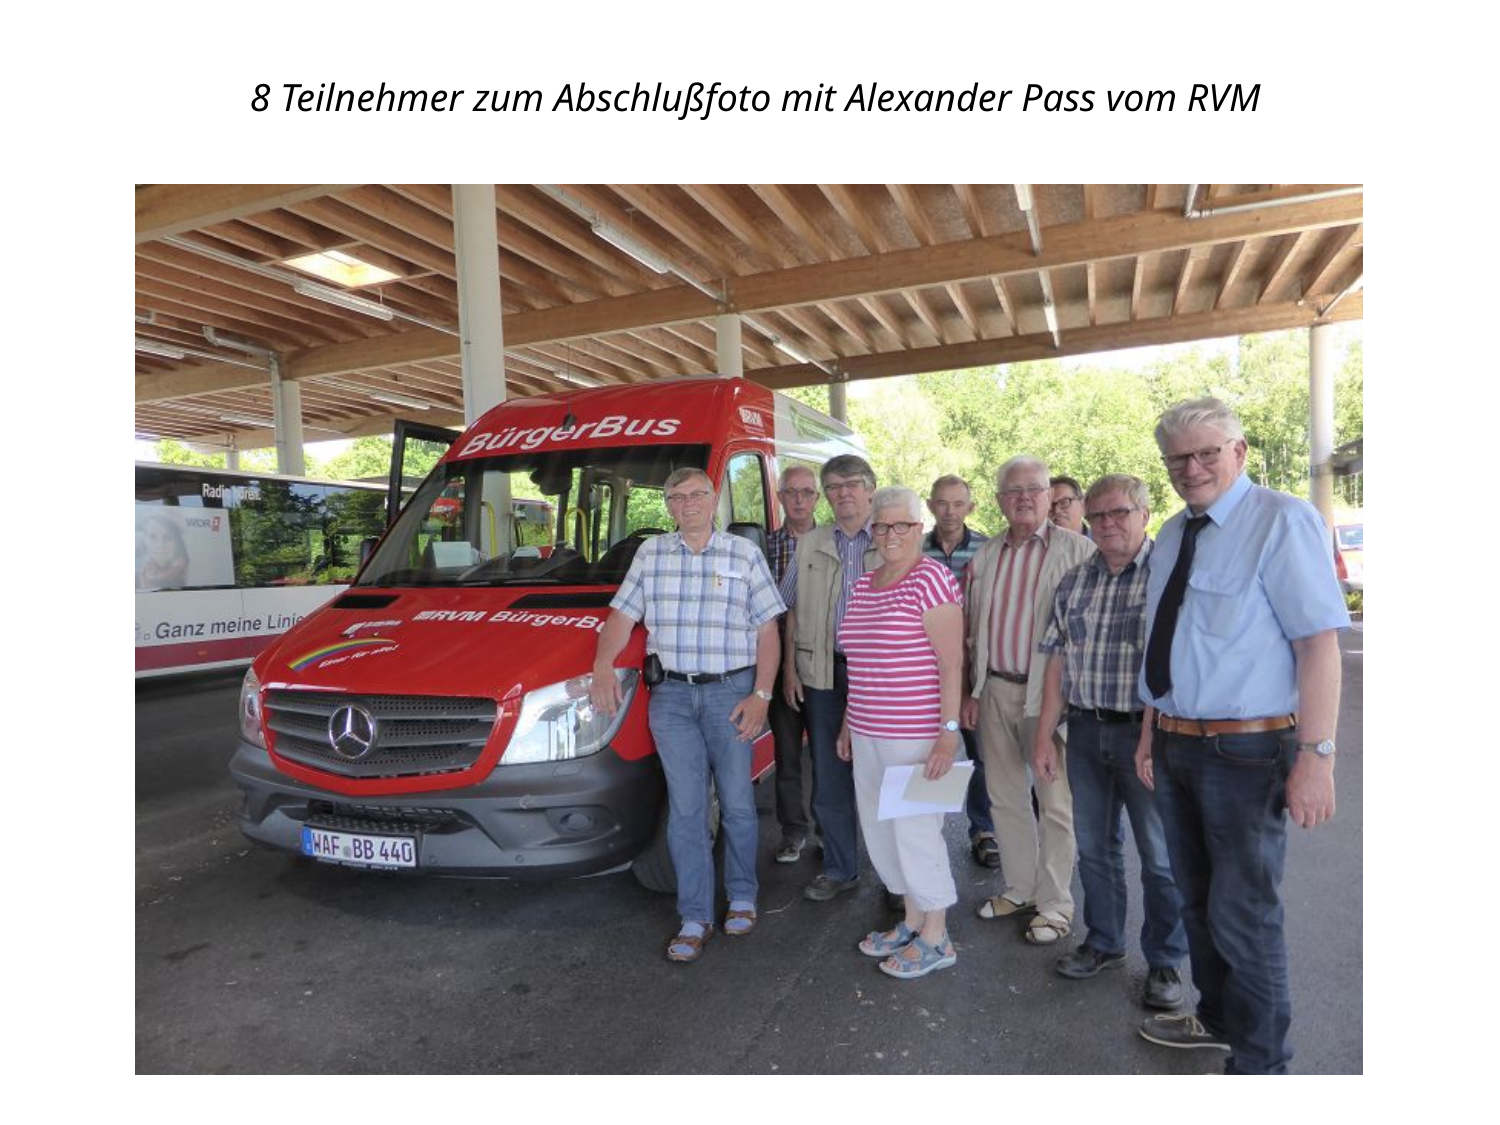

8 Teilnehmer zum Abschlußfoto mit Alexander Pass vom RVM